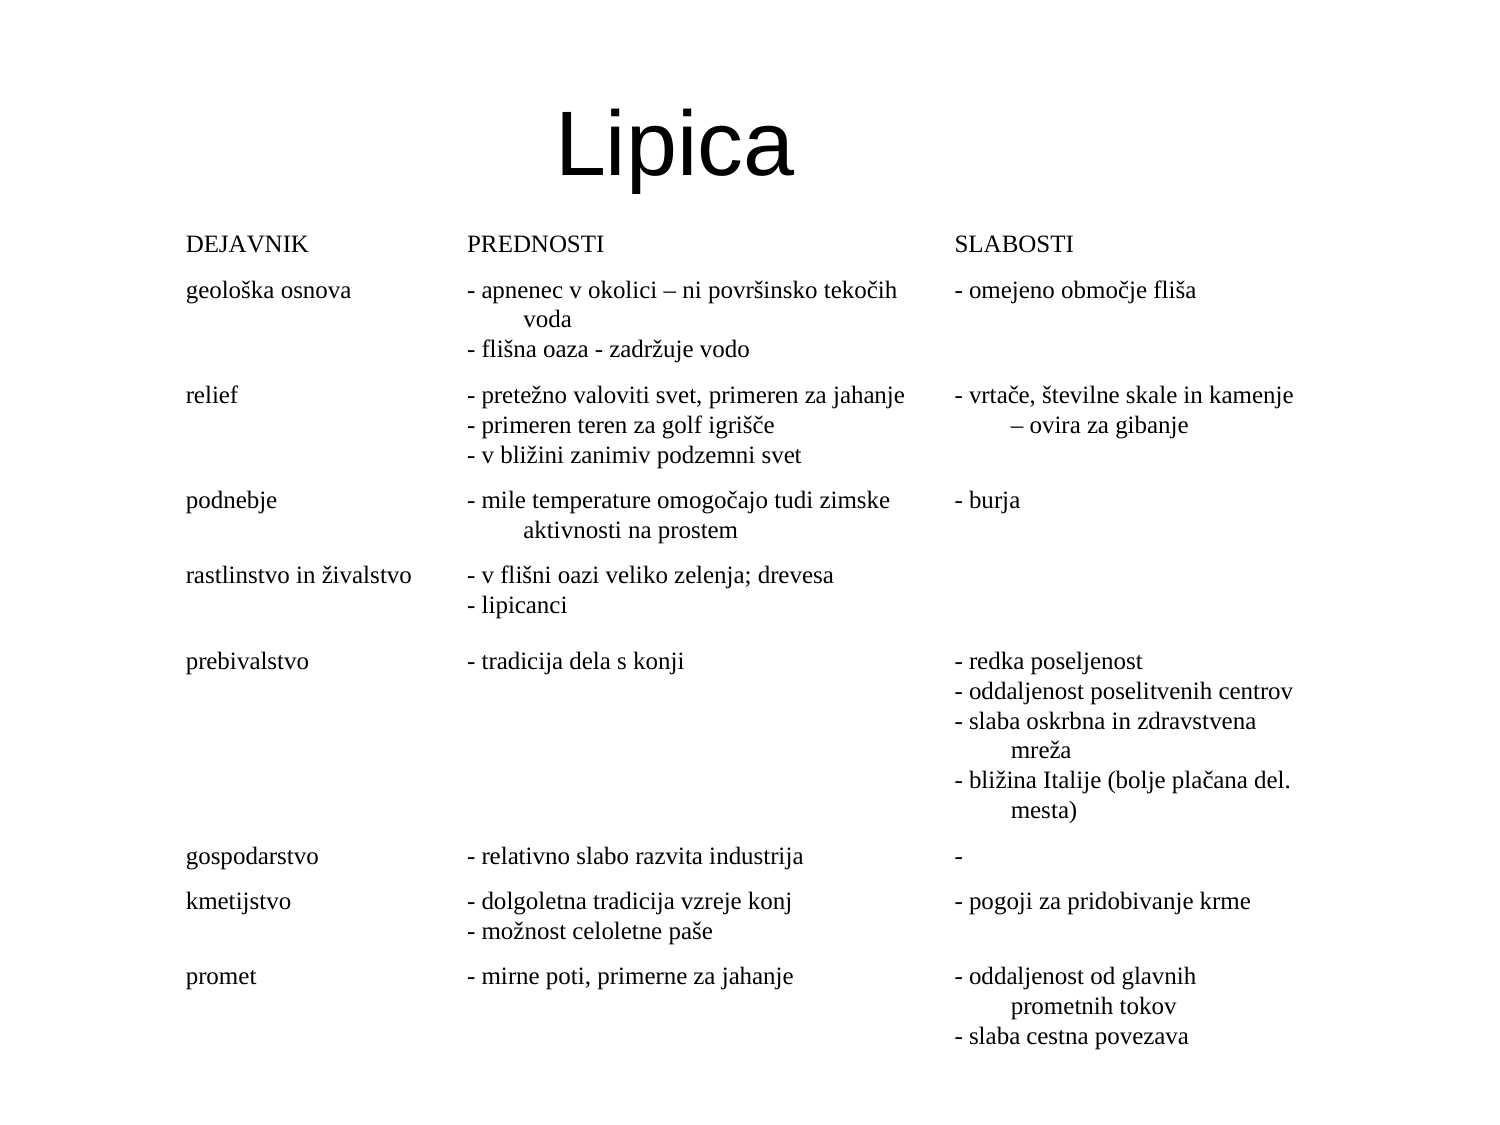

# Lipica
| DEJAVNIK | PREDNOSTI | SLABOSTI |
| --- | --- | --- |
| geološka osnova | - apnenec v okolici – ni površinsko tekočih voda - flišna oaza - zadržuje vodo | - omejeno območje fliša |
| relief | - pretežno valoviti svet, primeren za jahanje - primeren teren za golf igrišče - v bližini zanimiv podzemni svet | - vrtače, številne skale in kamenje – ovira za gibanje |
| podnebje | - mile temperature omogočajo tudi zimske aktivnosti na prostem | - burja |
| rastlinstvo in živalstvo | - v flišni oazi veliko zelenja; drevesa - lipicanci | |
| prebivalstvo | - tradicija dela s konji | - redka poseljenost - oddaljenost poselitvenih centrov - slaba oskrbna in zdravstvena mreža - bližina Italije (bolje plačana del. mesta) |
| gospodarstvo | - relativno slabo razvita industrija | - |
| kmetijstvo | - dolgoletna tradicija vzreje konj - možnost celoletne paše | - pogoji za pridobivanje krme |
| promet | - mirne poti, primerne za jahanje | - oddaljenost od glavnih prometnih tokov - slaba cestna povezava |